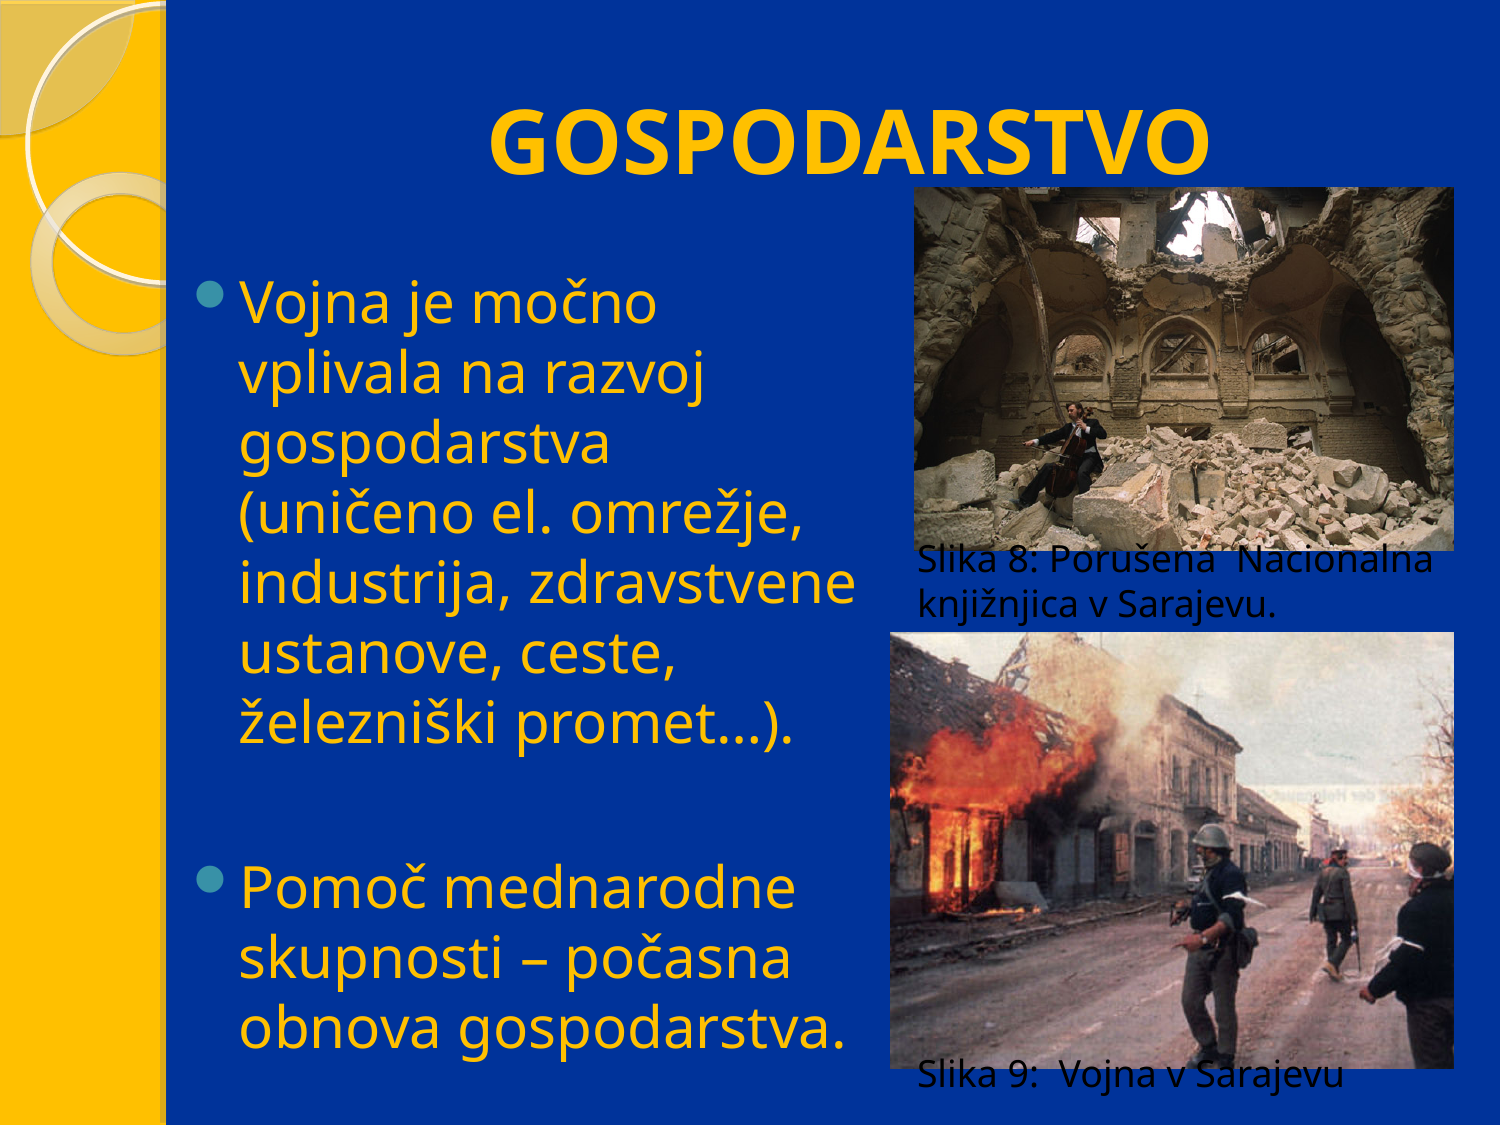

# GOSPODARSTVO
Vojna je močno vplivala na razvoj gospodarstva (uničeno el. omrežje, industrija, zdravstvene ustanove, ceste, železniški promet…).
Pomoč mednarodne skupnosti – počasna obnova gospodarstva.
Slika 8: Porušena Nacionalna knjižnjica v Sarajevu.
Slika 9: Vojna v Sarajevu